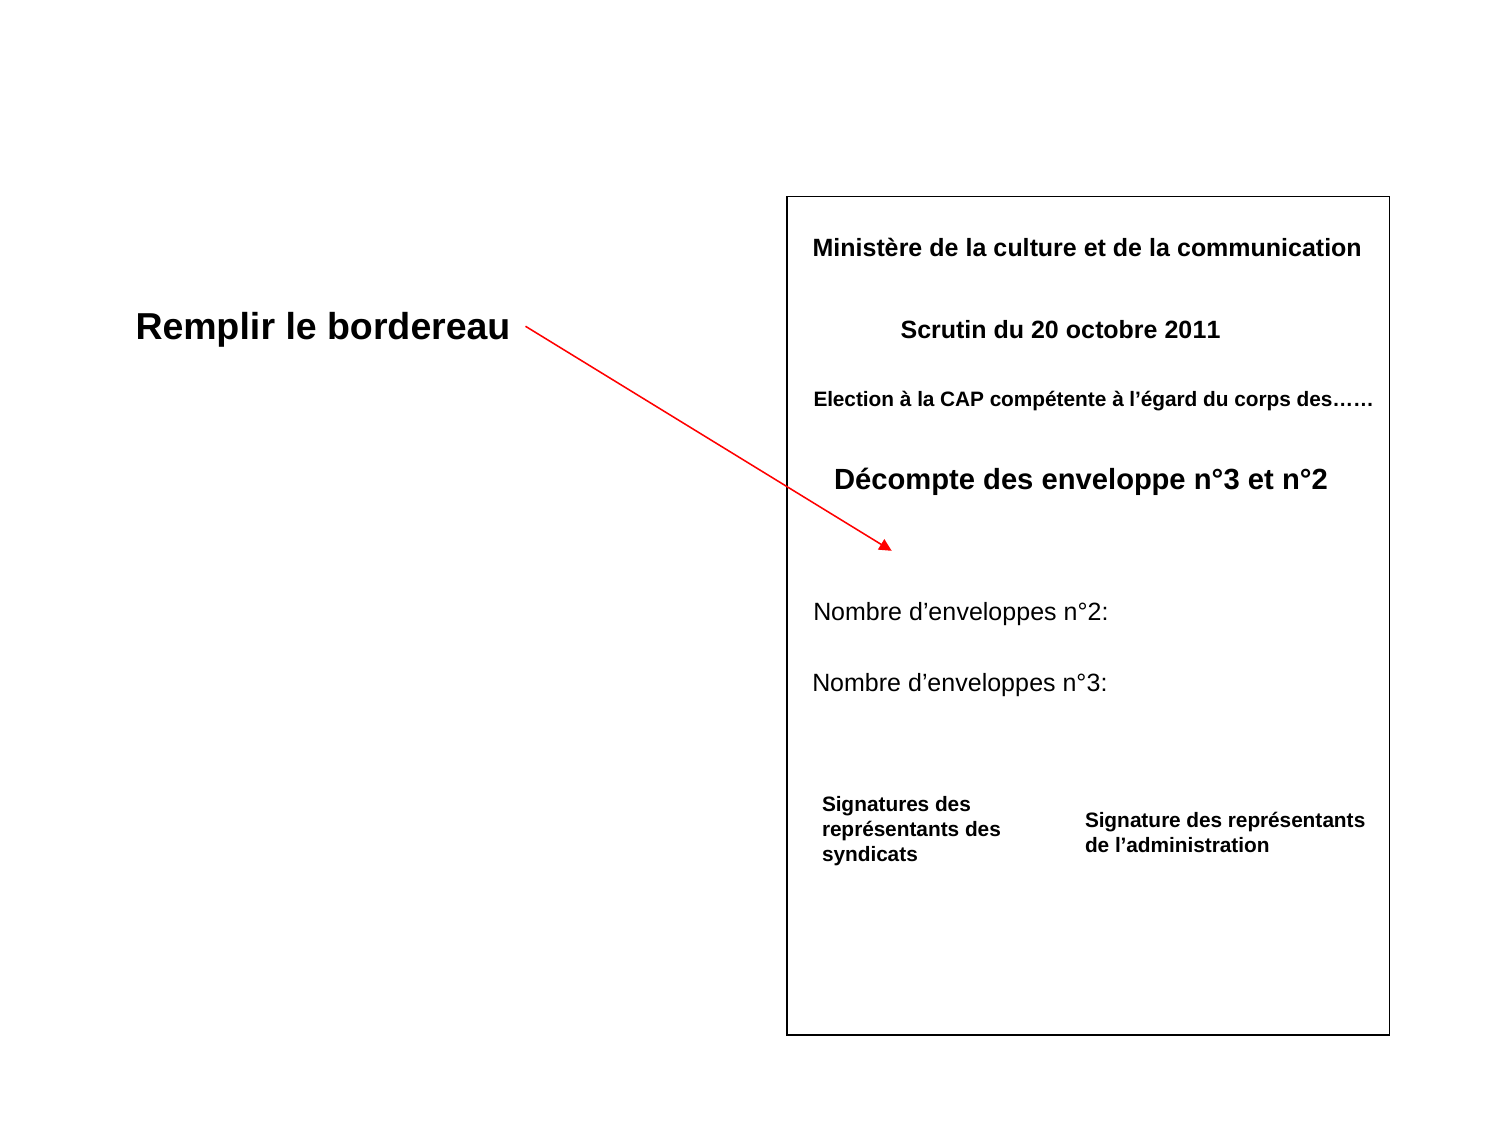

Ministère de la culture et de la communication
Remplir le bordereau
Scrutin du 20 octobre 2011
Election à la CAP compétente à l’égard du corps des……
Décompte des enveloppe n°3 et n°2
Nombre d’enveloppes n°2:
Nombre d’enveloppes n°3:
Signatures des représentants des syndicats
Signature des représentants de l’administration